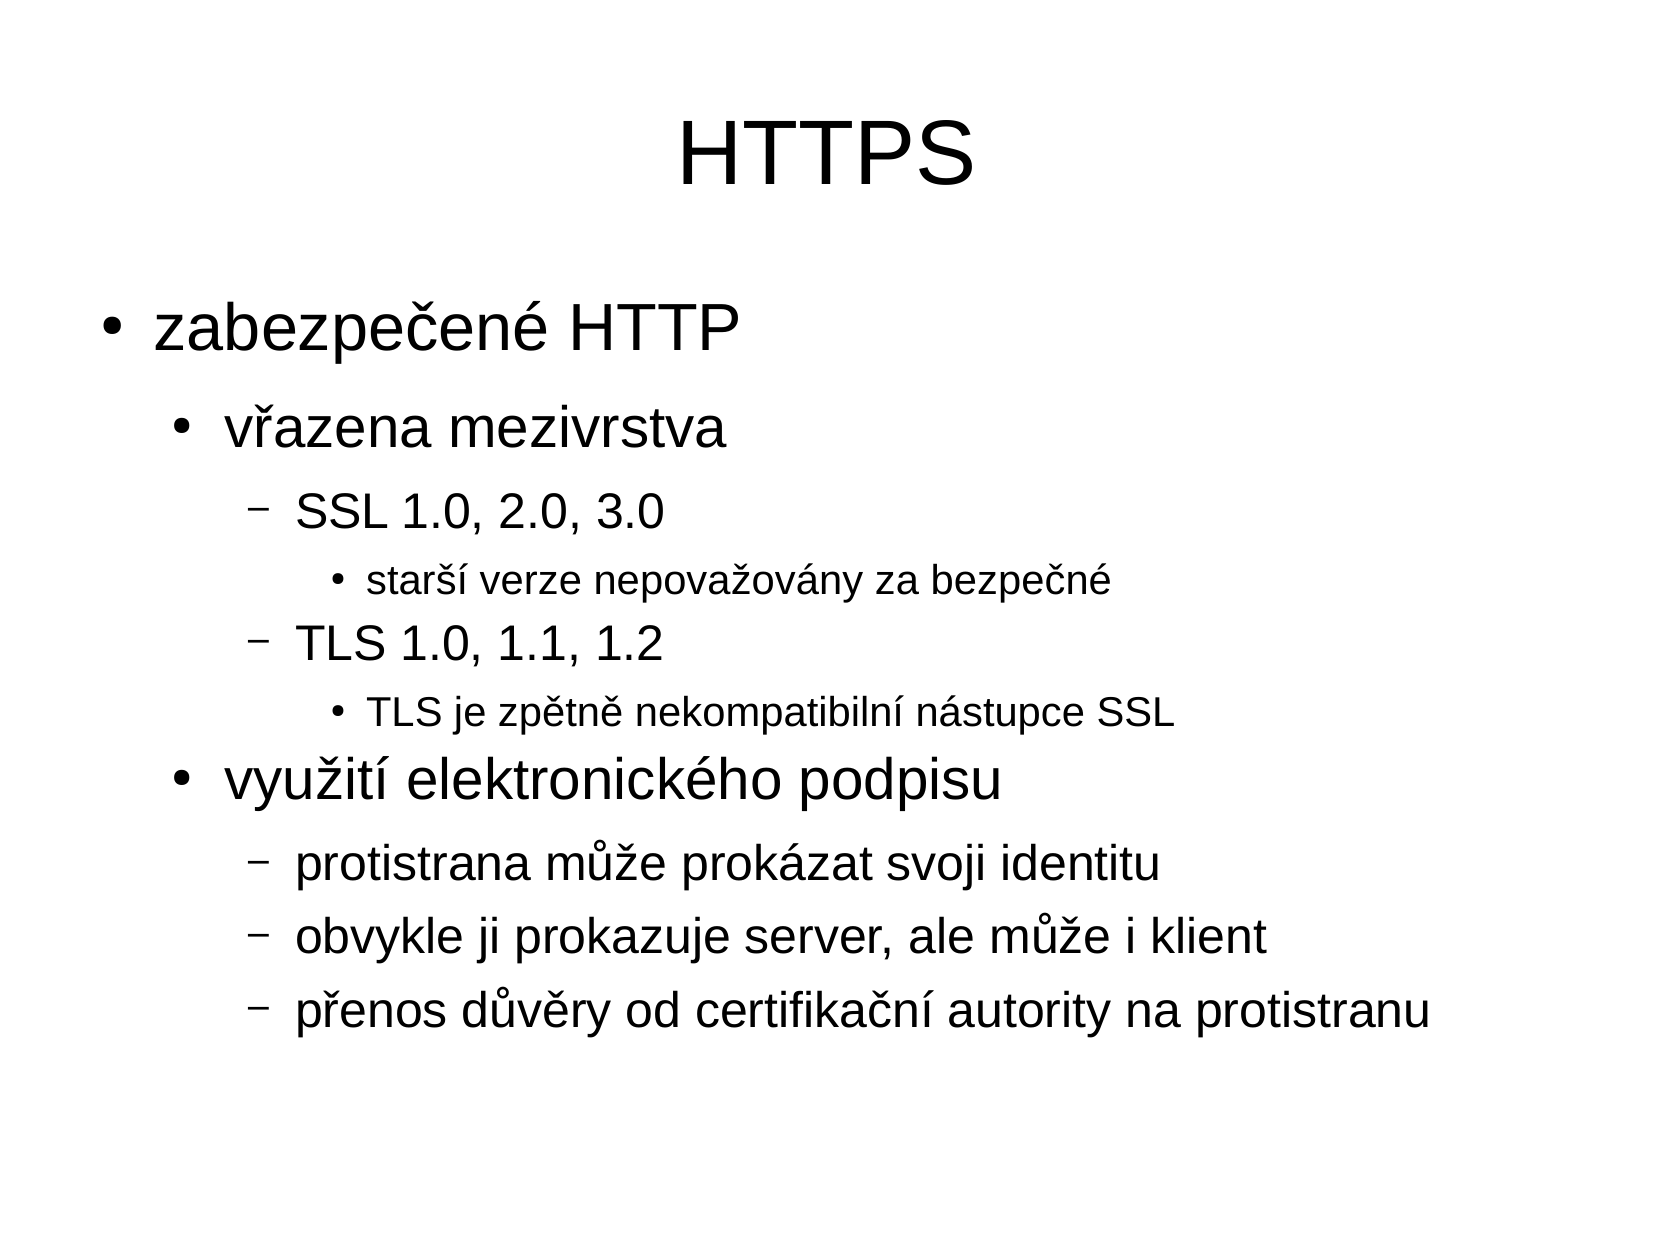

# HTTPS
zabezpečené HTTP
vřazena mezivrstva
SSL 1.0, 2.0, 3.0
starší verze nepovažovány za bezpečné
TLS 1.0, 1.1, 1.2
TLS je zpětně nekompatibilní nástupce SSL
využití elektronického podpisu
protistrana může prokázat svoji identitu
obvykle ji prokazuje server, ale může i klient
přenos důvěry od certifikační autority na protistranu